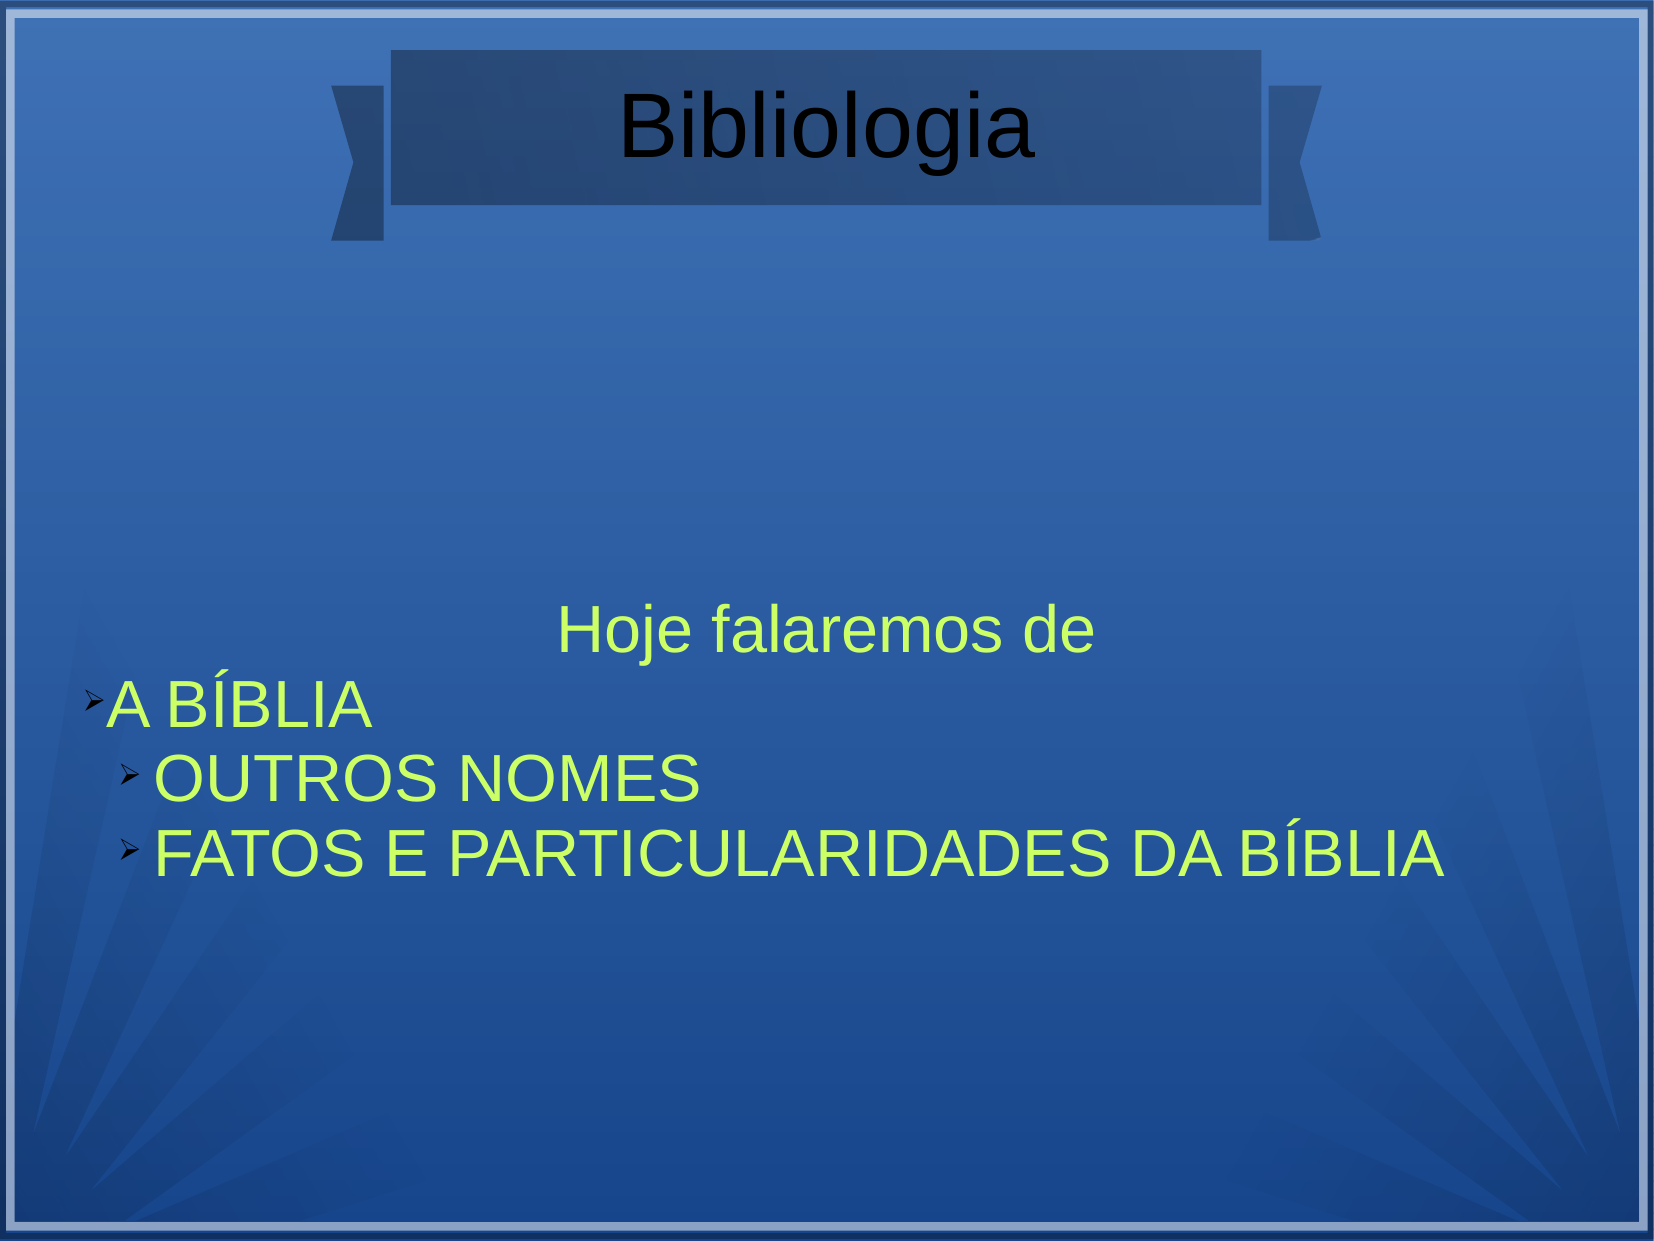

# Bibliologia
Hoje falaremos de
A BÍBLIA
OUTROS NOMES
FATOS E PARTICULARIDADES DA BÍBLIA